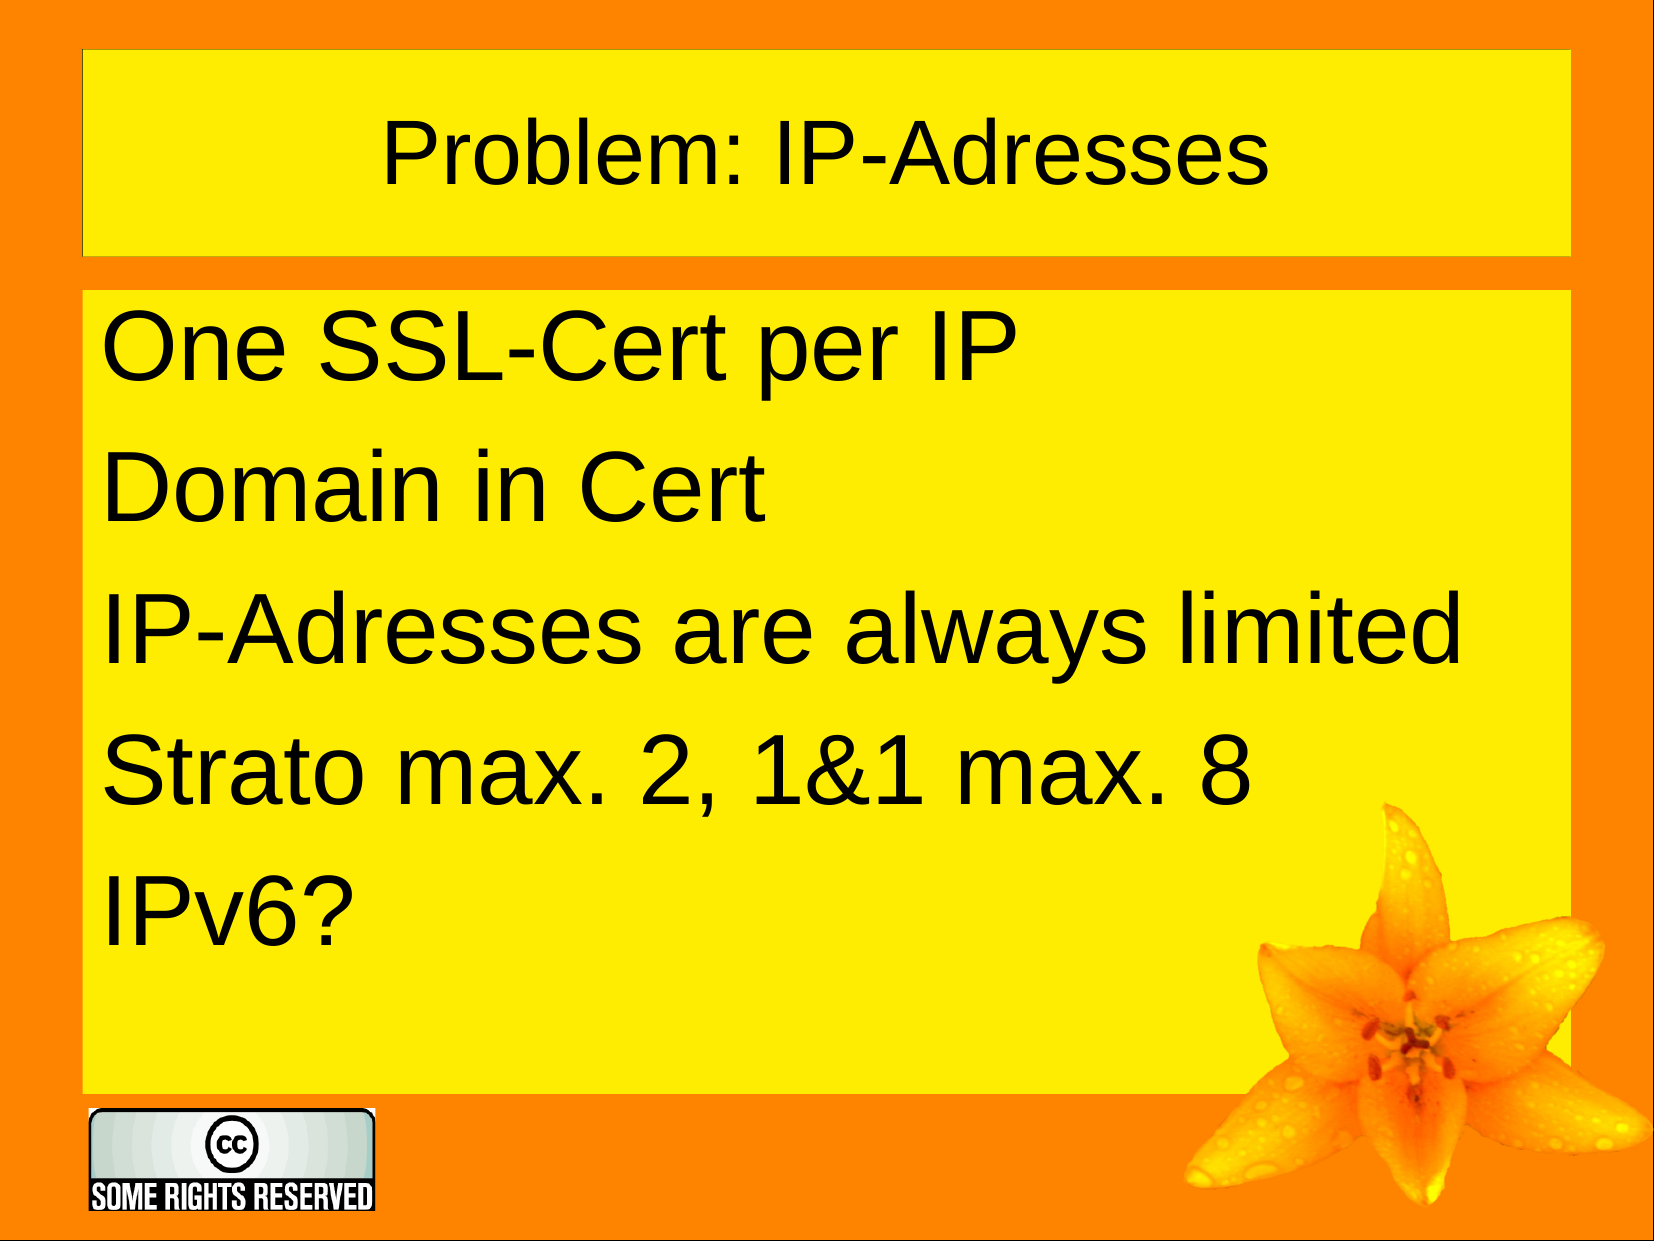

# Problem: IP-Adresses
One SSL-Cert per IP
Domain in Cert
IP-Adresses are always limited
Strato max. 2, 1&1 max. 8
IPv6?